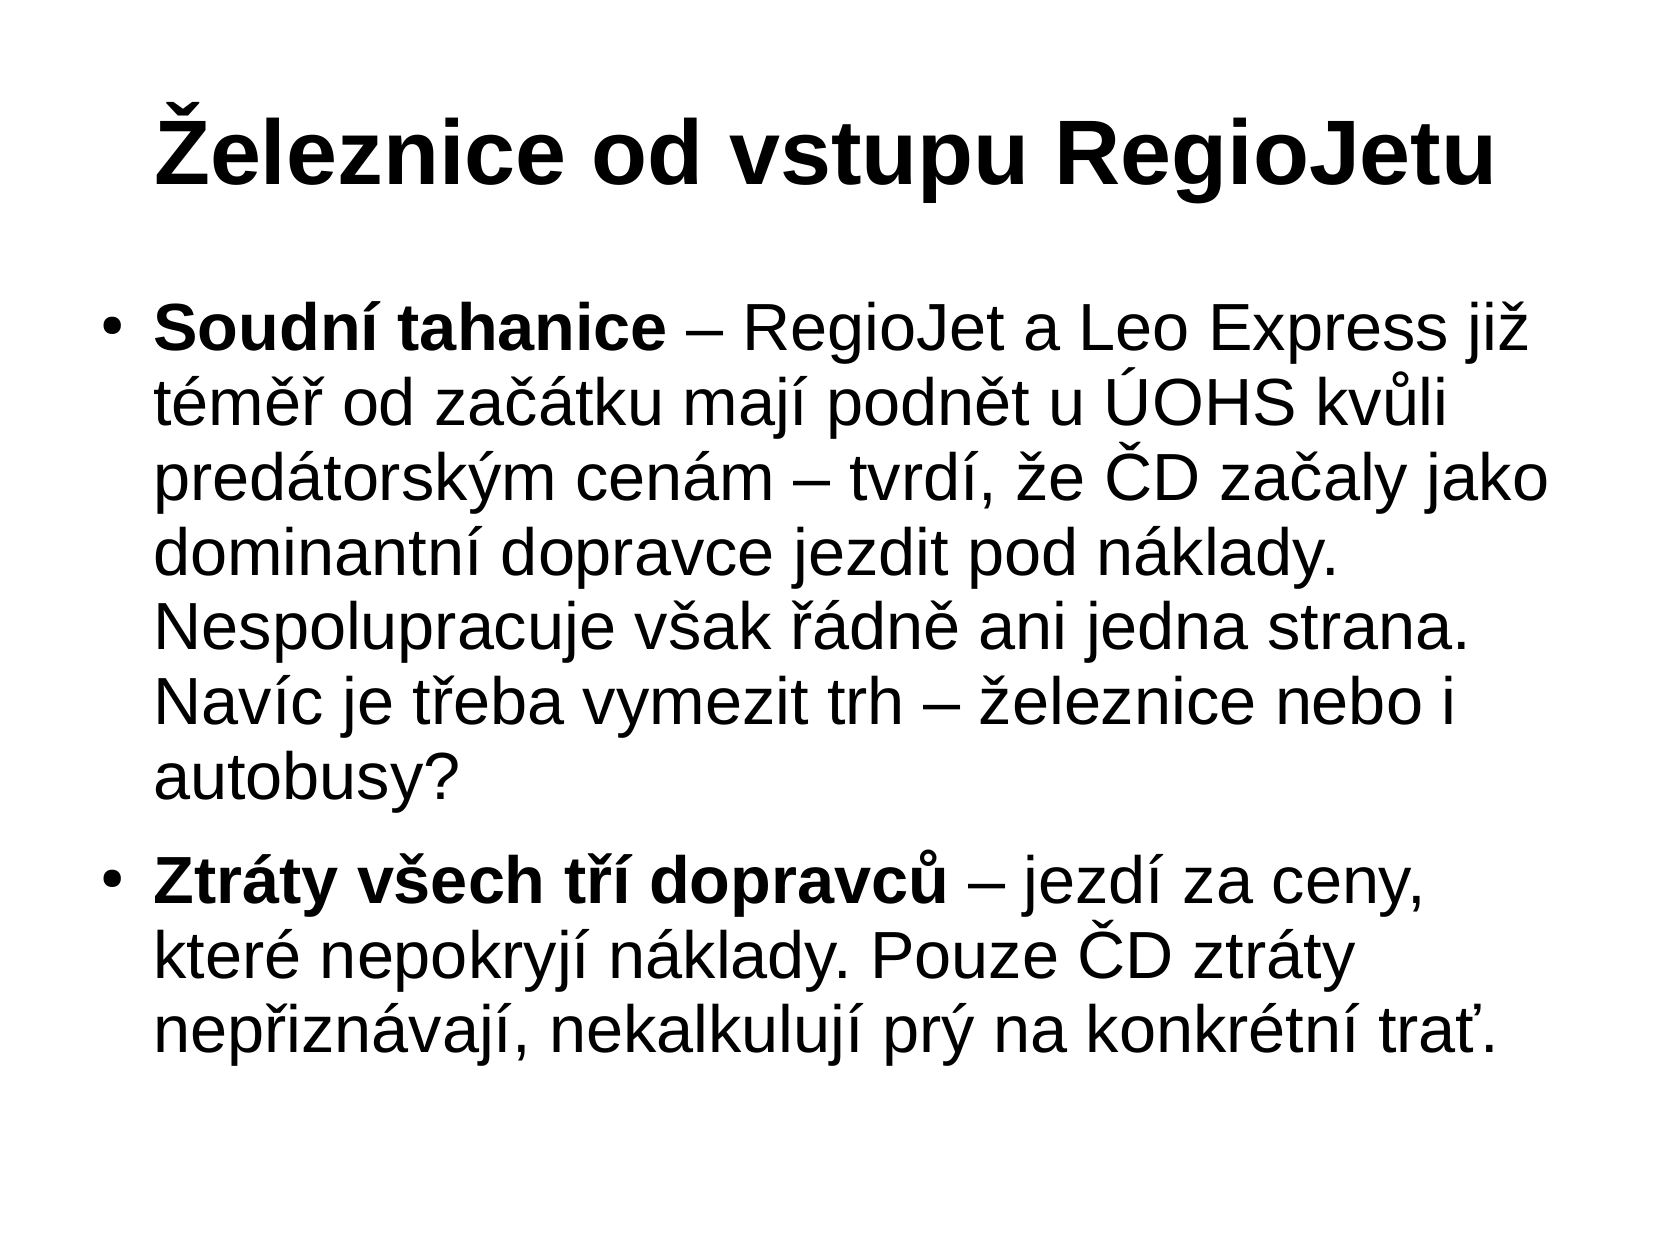

# Železnice od vstupu RegioJetu
Soudní tahanice – RegioJet a Leo Express již téměř od začátku mají podnět u ÚOHS kvůli predátorským cenám – tvrdí, že ČD začaly jako dominantní dopravce jezdit pod náklady. Nespolupracuje však řádně ani jedna strana. Navíc je třeba vymezit trh – železnice nebo i autobusy?
Ztráty všech tří dopravců – jezdí za ceny, které nepokryjí náklady. Pouze ČD ztráty nepřiznávají, nekalkulují prý na konkrétní trať.